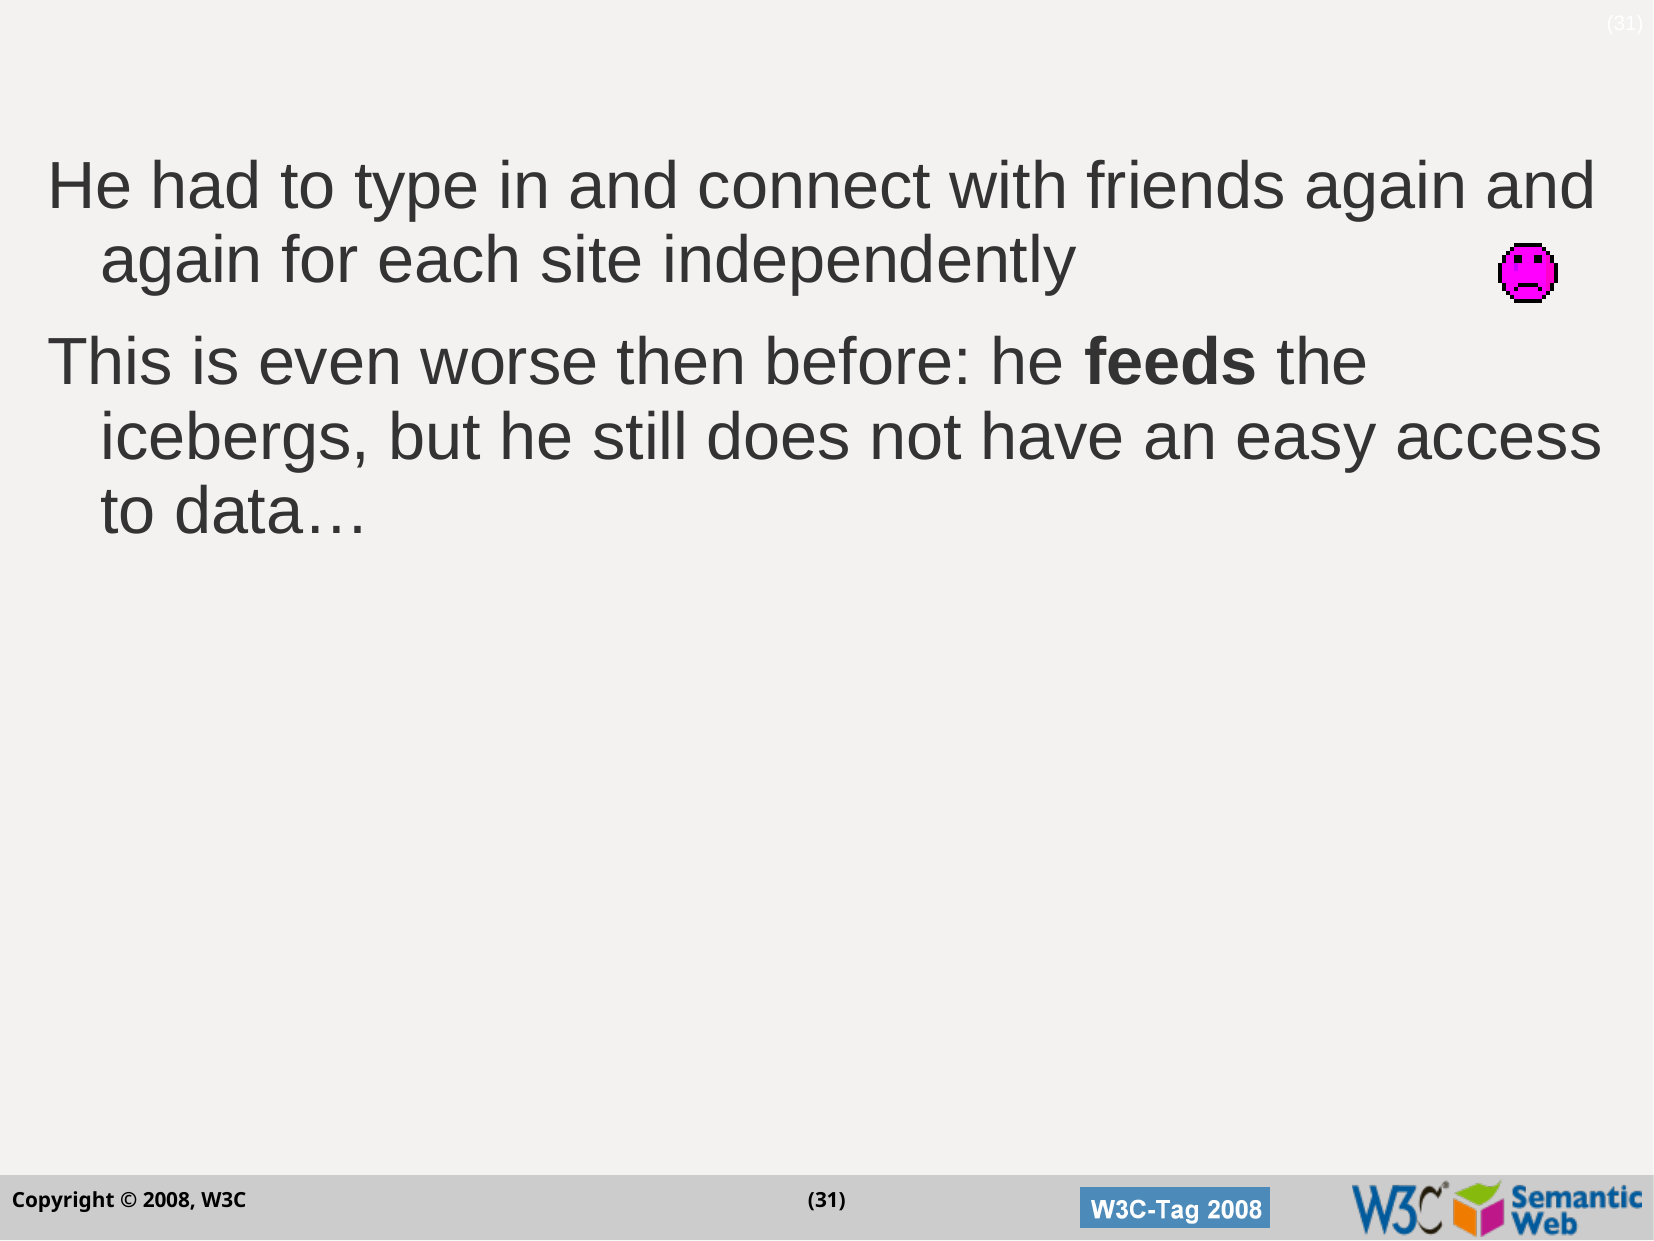

# He had to type in and connect with friends again and again for each site independently
This is even worse then before: he feeds the icebergs, but he still does not have an easy access to data…